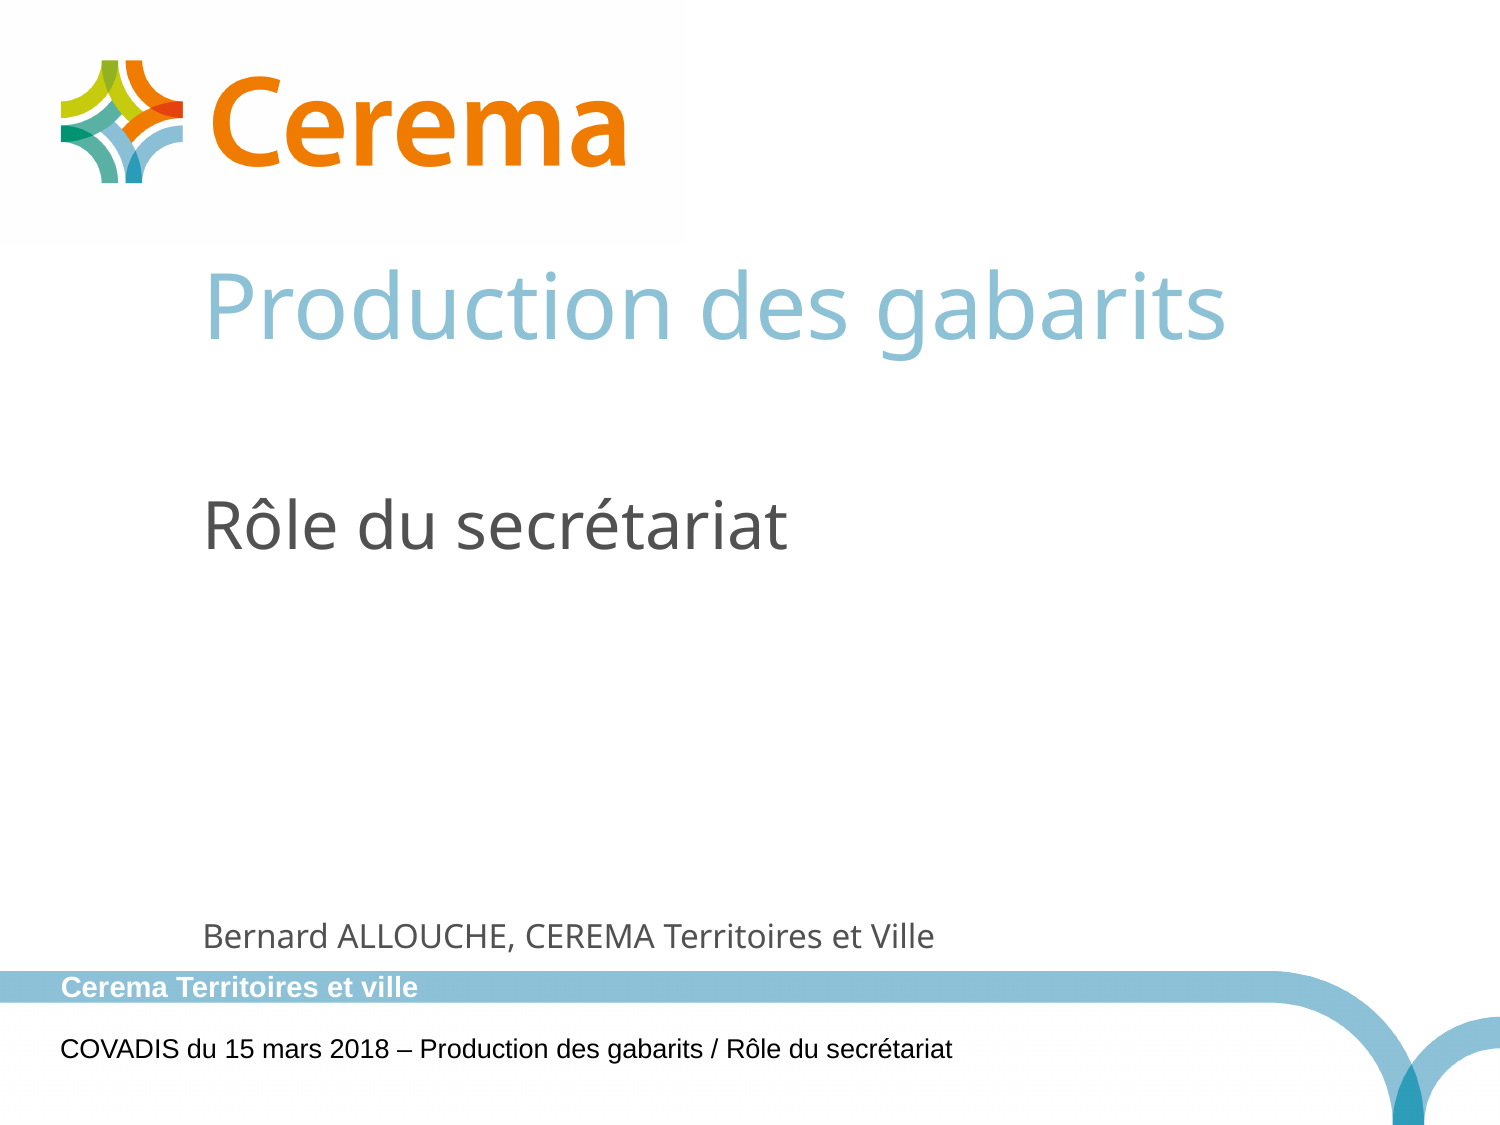

Production des gabarits
Rôle du secrétariat
Bernard ALLOUCHE, CEREMA Territoires et Ville